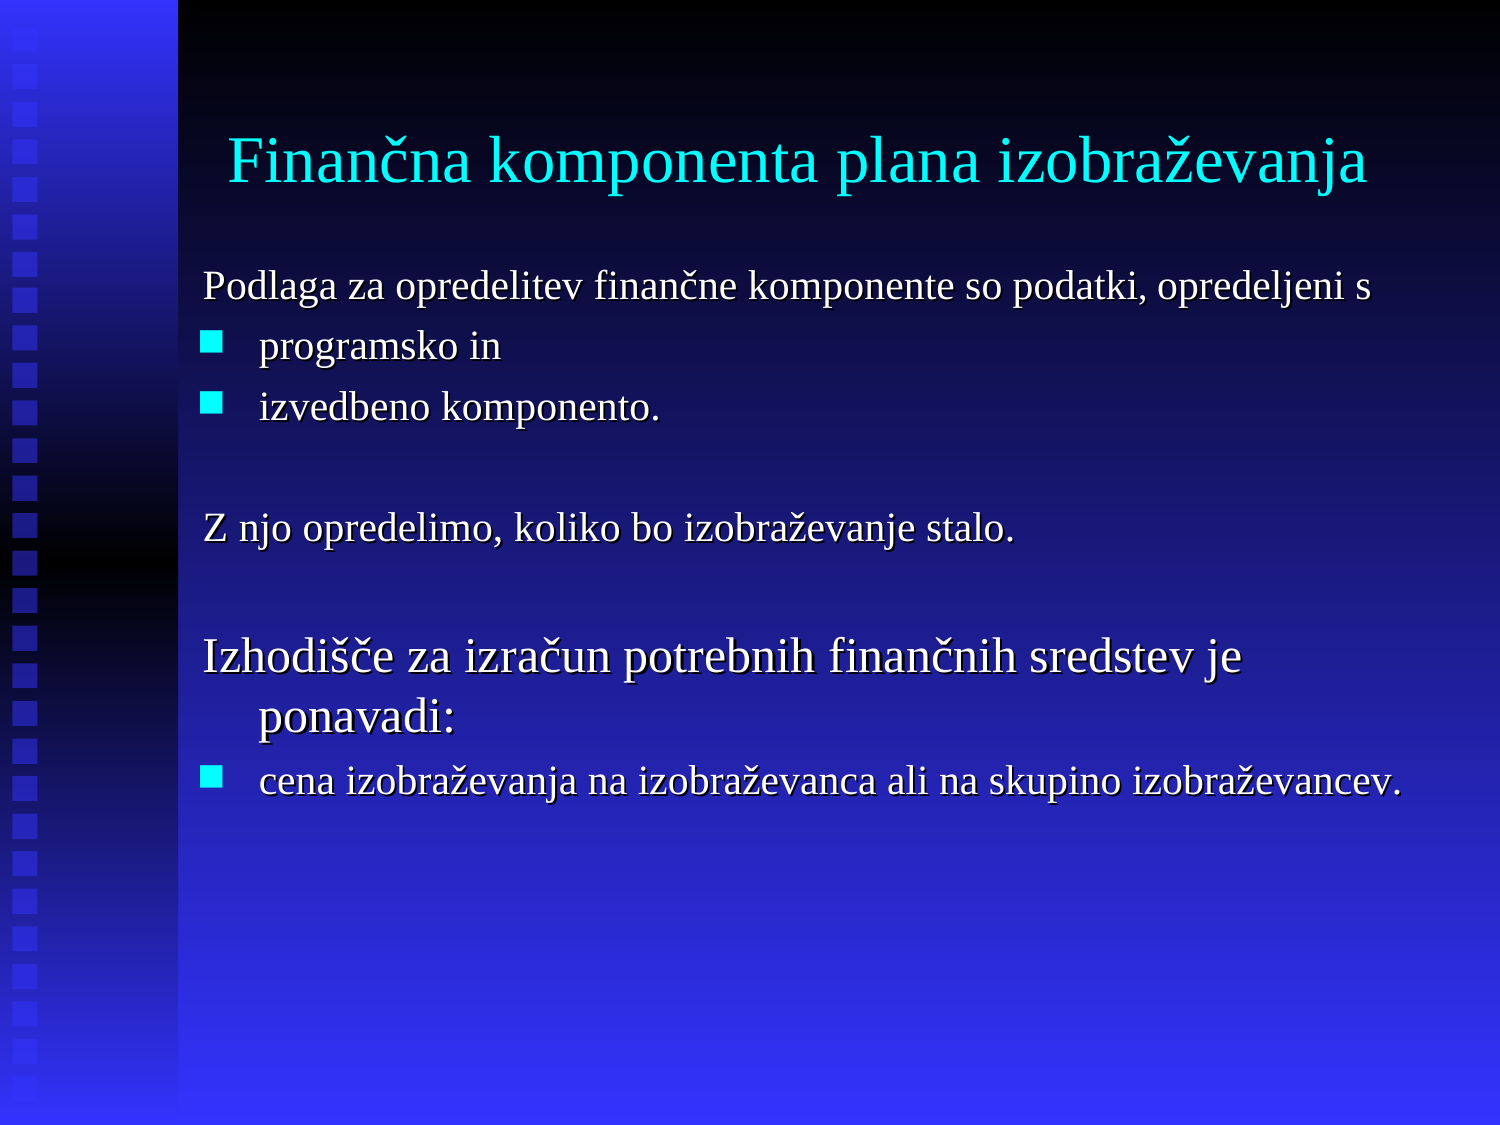

# Finančna komponenta plana izobraževanja
Podlaga za opredelitev finančne komponente so podatki, opredeljeni s
programsko in
izvedbeno komponento.
Z njo opredelimo, koliko bo izobraževanje stalo.
Izhodišče za izračun potrebnih finančnih sredstev je ponavadi:
cena izobraževanja na izobraževanca ali na skupino izobraževancev.